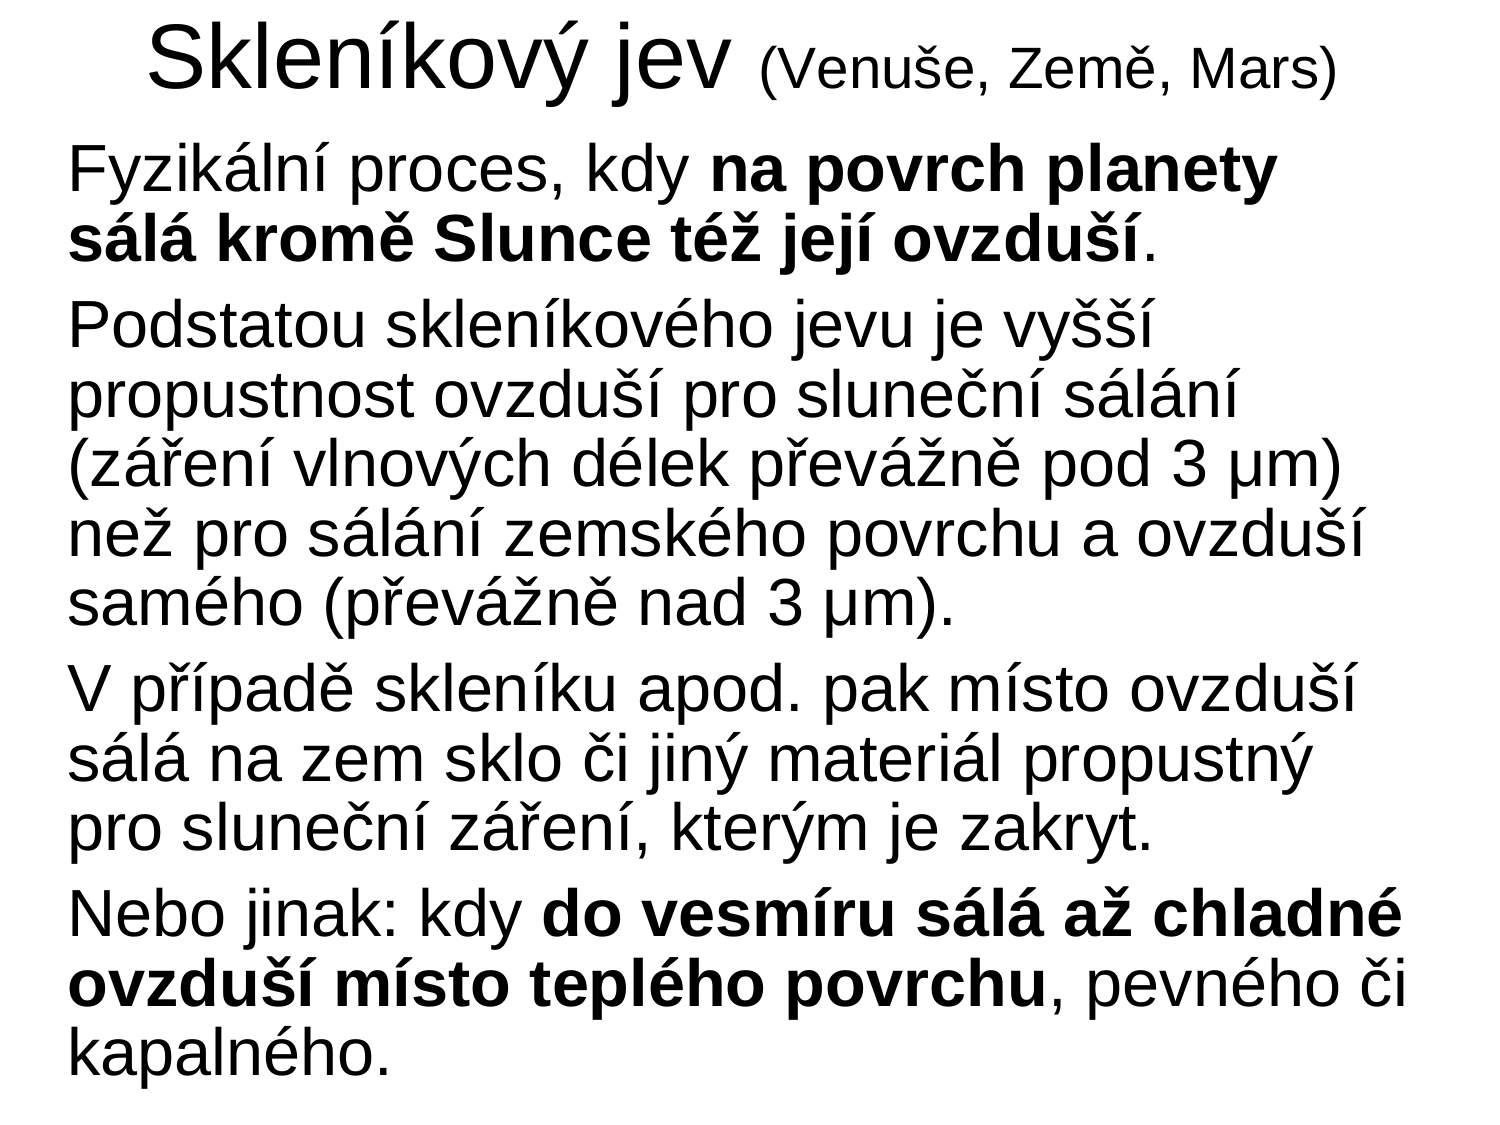

# Skleníkový jev (Venuše, Země, Mars)
Fyzikální proces, kdy na povrch planety sálá kromě Slunce též její ovzduší.
Podstatou skleníkového jevu je vyšší propustnost ovzduší pro sluneční sálání (záření vlnových délek převážně pod 3 μm) než pro sálání zemského povrchu a ovzduší samého (převážně nad 3 μm).
V případě skleníku apod. pak místo ovzduší sálá na zem sklo či jiný materiál propustný pro sluneční záření, kterým je zakryt.
Nebo jinak: kdy do vesmíru sálá až chladné ovzduší místo teplého povrchu, pevného či kapalného.